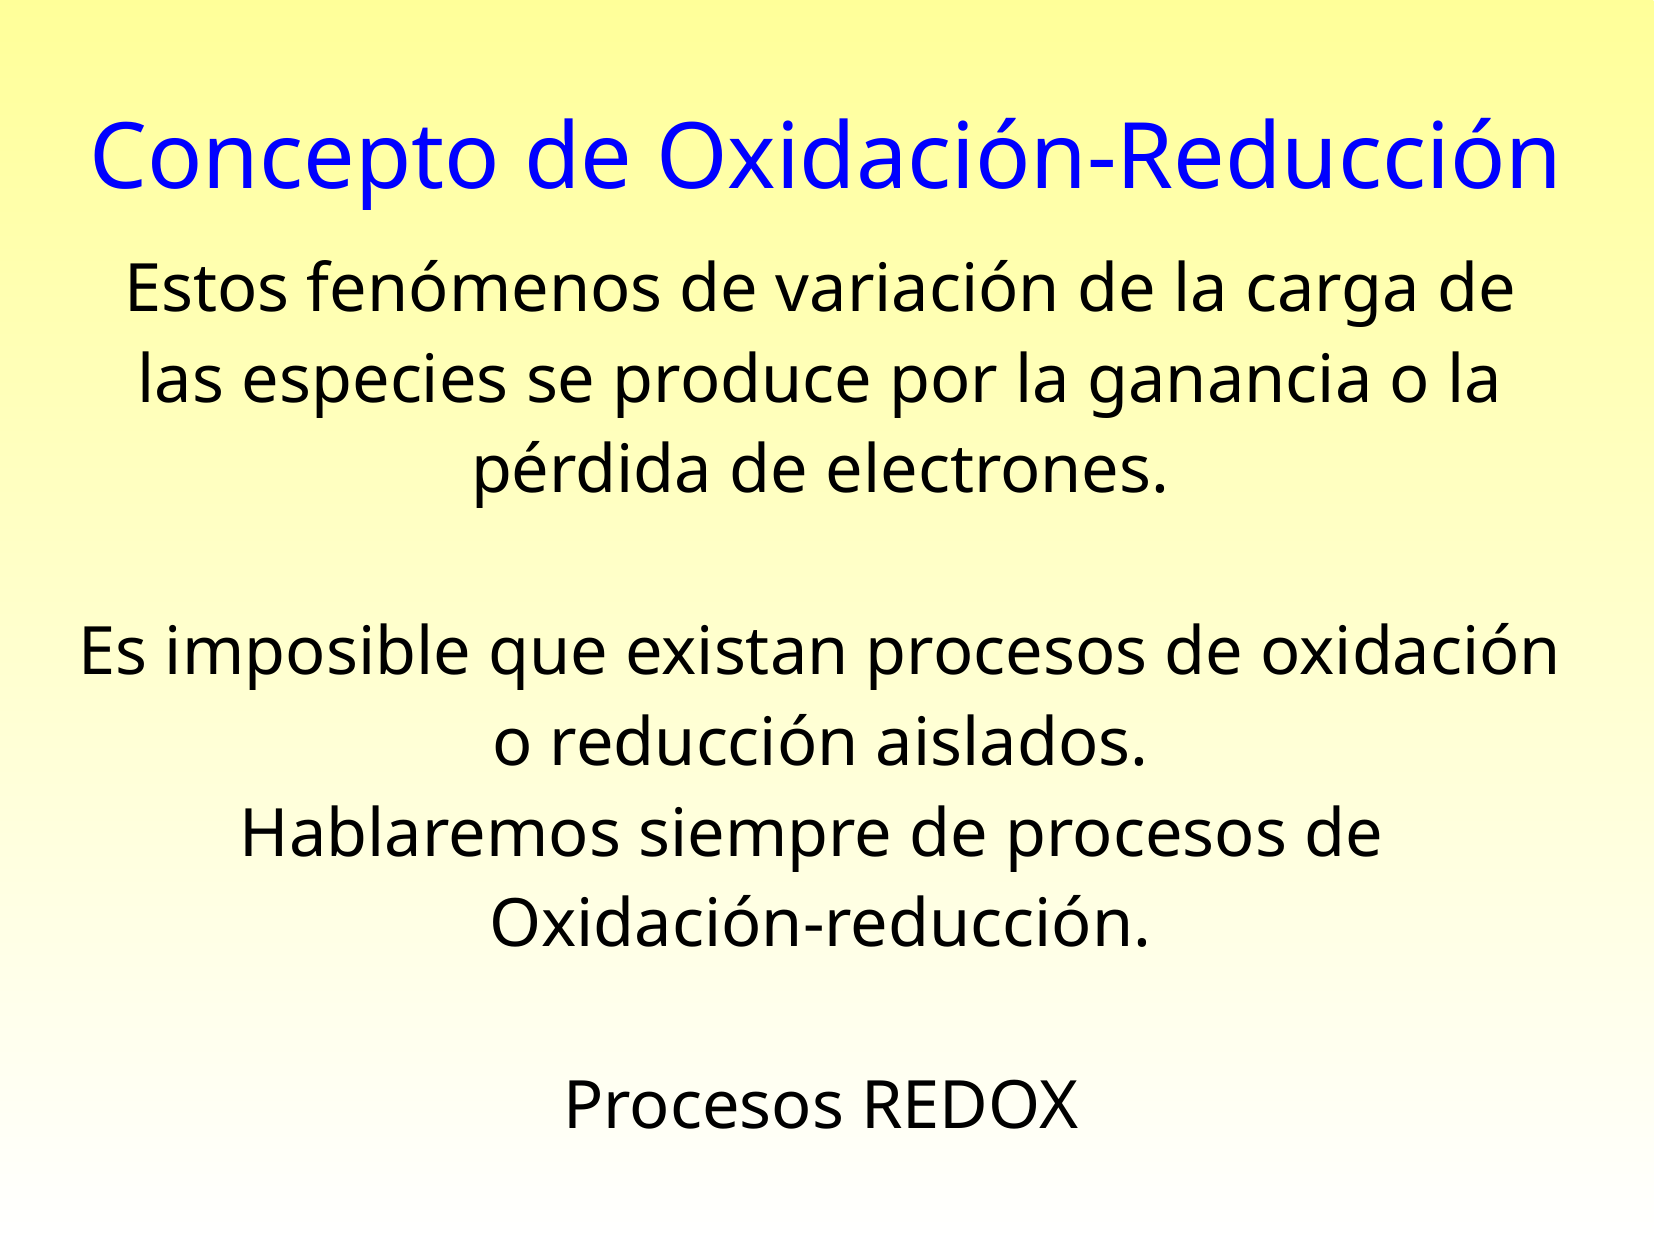

# Concepto de Oxidación-Reducción
Estos fenómenos de variación de la carga de las especies se produce por la ganancia o la pérdida de electrones.
Es imposible que existan procesos de oxidación o reducción aislados.
Hablaremos siempre de procesos de
Oxidación-reducción.
Procesos REDOX